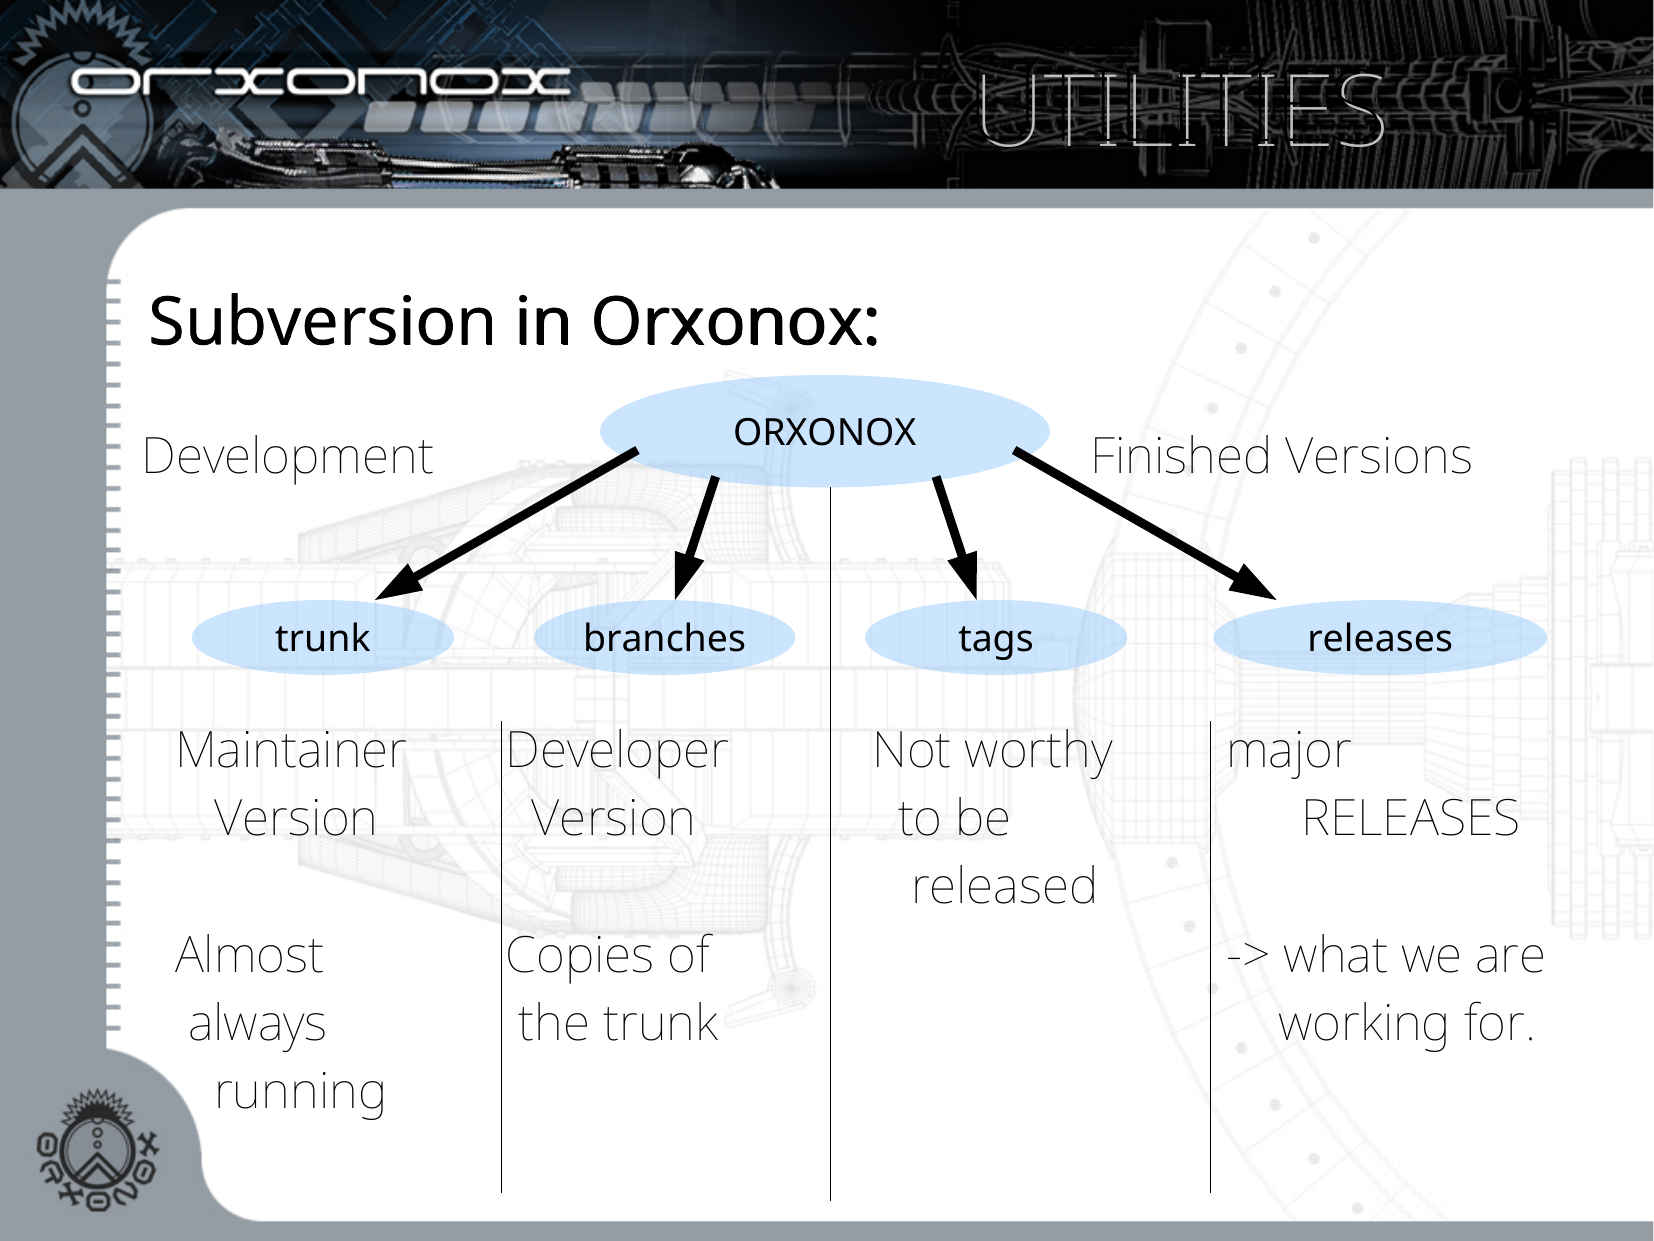

UTILITIES
Subversion in Orxonox:
ORXONOX
Development
Finished Versions
trunk
Maintainer
 Version
Almost
 always
 running
releases
major
	RELEASES
-> what we are
 working for.
branches
Developer
 Version
Copies of
 the trunk
tags
Not worthy
 to be
 released